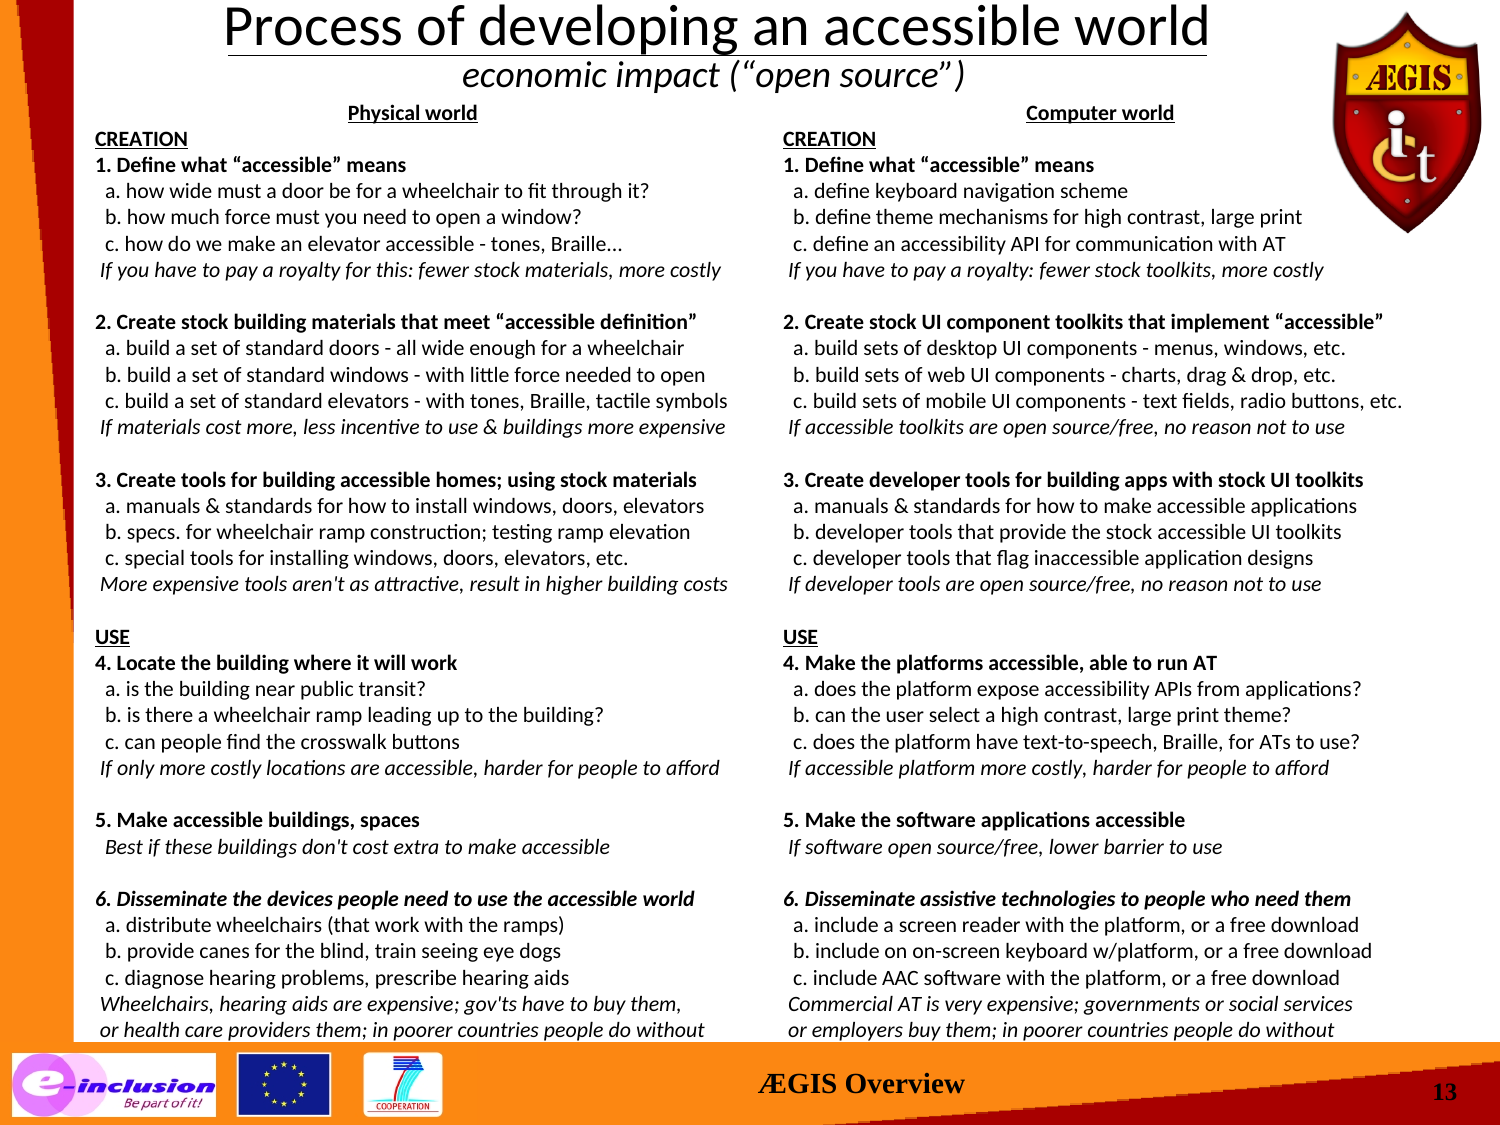

Process of developing an accessible world
economic impact (“open source”)
Physical world
CREATION
1. Define what “accessible” means
 a. how wide must a door be for a wheelchair to fit through it?
 b. how much force must you need to open a window?
 c. how do we make an elevator accessible - tones, Braille...
 If you have to pay a royalty for this: fewer stock materials, more costly
2. Create stock building materials that meet “accessible definition”
 a. build a set of standard doors - all wide enough for a wheelchair
 b. build a set of standard windows - with little force needed to open
 c. build a set of standard elevators - with tones, Braille, tactile symbols
 If materials cost more, less incentive to use & buildings more expensive
3. Create tools for building accessible homes; using stock materials
 a. manuals & standards for how to install windows, doors, elevators
 b. specs. for wheelchair ramp construction; testing ramp elevation
 c. special tools for installing windows, doors, elevators, etc.
 More expensive tools aren't as attractive, result in higher building costs
USE
4. Locate the building where it will work
 a. is the building near public transit?
 b. is there a wheelchair ramp leading up to the building?
 c. can people find the crosswalk buttons
 If only more costly locations are accessible, harder for people to afford
5. Make accessible buildings, spaces
 Best if these buildings don't cost extra to make accessible
6. Disseminate the devices people need to use the accessible world
 a. distribute wheelchairs (that work with the ramps)
 b. provide canes for the blind, train seeing eye dogs
 c. diagnose hearing problems, prescribe hearing aids
 Wheelchairs, hearing aids are expensive; gov'ts have to buy them,
 or health care providers them; in poorer countries people do without
Computer world
CREATION
1. Define what “accessible” means
 a. define keyboard navigation scheme
 b. define theme mechanisms for high contrast, large print
 c. define an accessibility API for communication with AT
 If you have to pay a royalty: fewer stock toolkits, more costly
2. Create stock UI component toolkits that implement “accessible”
 a. build sets of desktop UI components - menus, windows, etc.
 b. build sets of web UI components - charts, drag & drop, etc.
 c. build sets of mobile UI components - text fields, radio buttons, etc.
 If accessible toolkits are open source/free, no reason not to use
3. Create developer tools for building apps with stock UI toolkits
 a. manuals & standards for how to make accessible applications
 b. developer tools that provide the stock accessible UI toolkits
 c. developer tools that flag inaccessible application designs
 If developer tools are open source/free, no reason not to use
USE
4. Make the platforms accessible, able to run AT
 a. does the platform expose accessibility APIs from applications?
 b. can the user select a high contrast, large print theme?
 c. does the platform have text-to-speech, Braille, for ATs to use?
 If accessible platform more costly, harder for people to afford
5. Make the software applications accessible
 If software open source/free, lower barrier to use
6. Disseminate assistive technologies to people who need them
 a. include a screen reader with the platform, or a free download
 b. include on on-screen keyboard w/platform, or a free download
 c. include AAC software with the platform, or a free download
 Commercial AT is very expensive; governments or social services
 or employers buy them; in poorer countries people do without
13